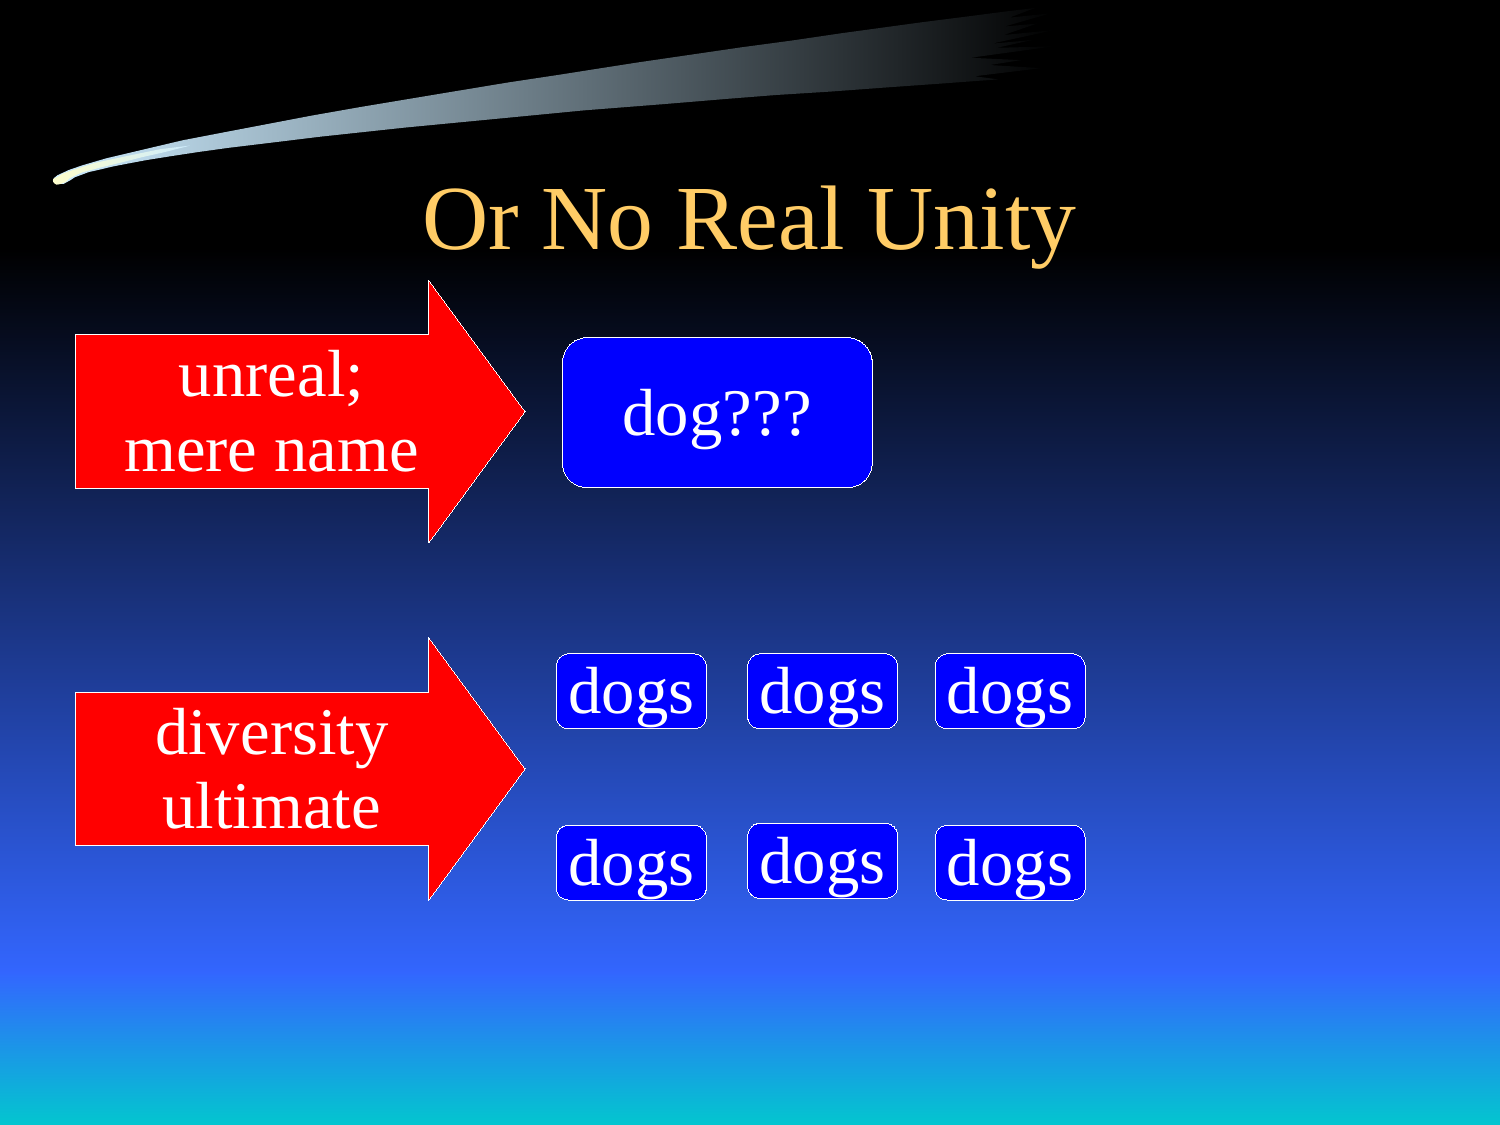

# Or No Real Unity
unreal;
mere name
dog???
diversity
ultimate
dogs
dogs
dogs
dogs
dogs
dogs